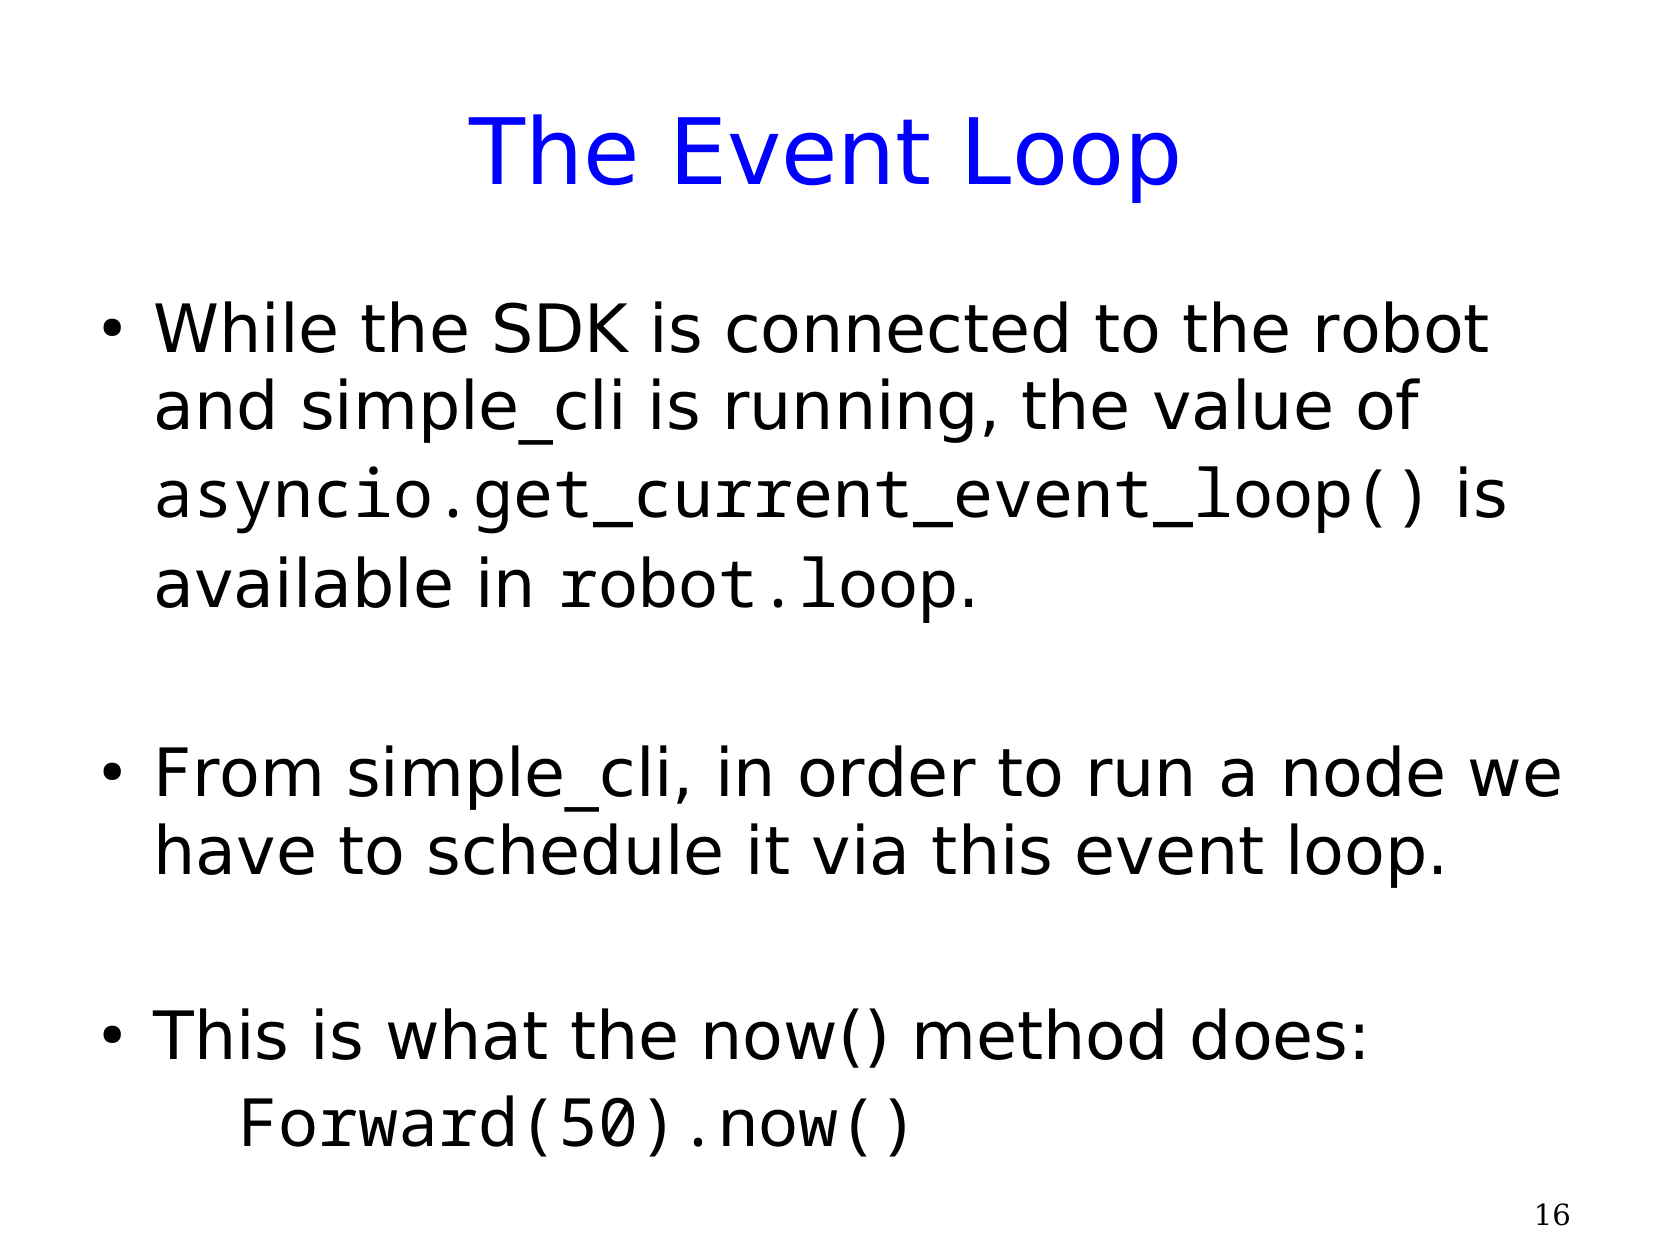

# The Event Loop
While the SDK is connected to the robot and simple_cli is running, the value of asyncio.get_current_event_loop() is available in robot.loop.
From simple_cli, in order to run a node we have to schedule it via this event loop.
This is what the now() method does:
 Forward(50).now()
16